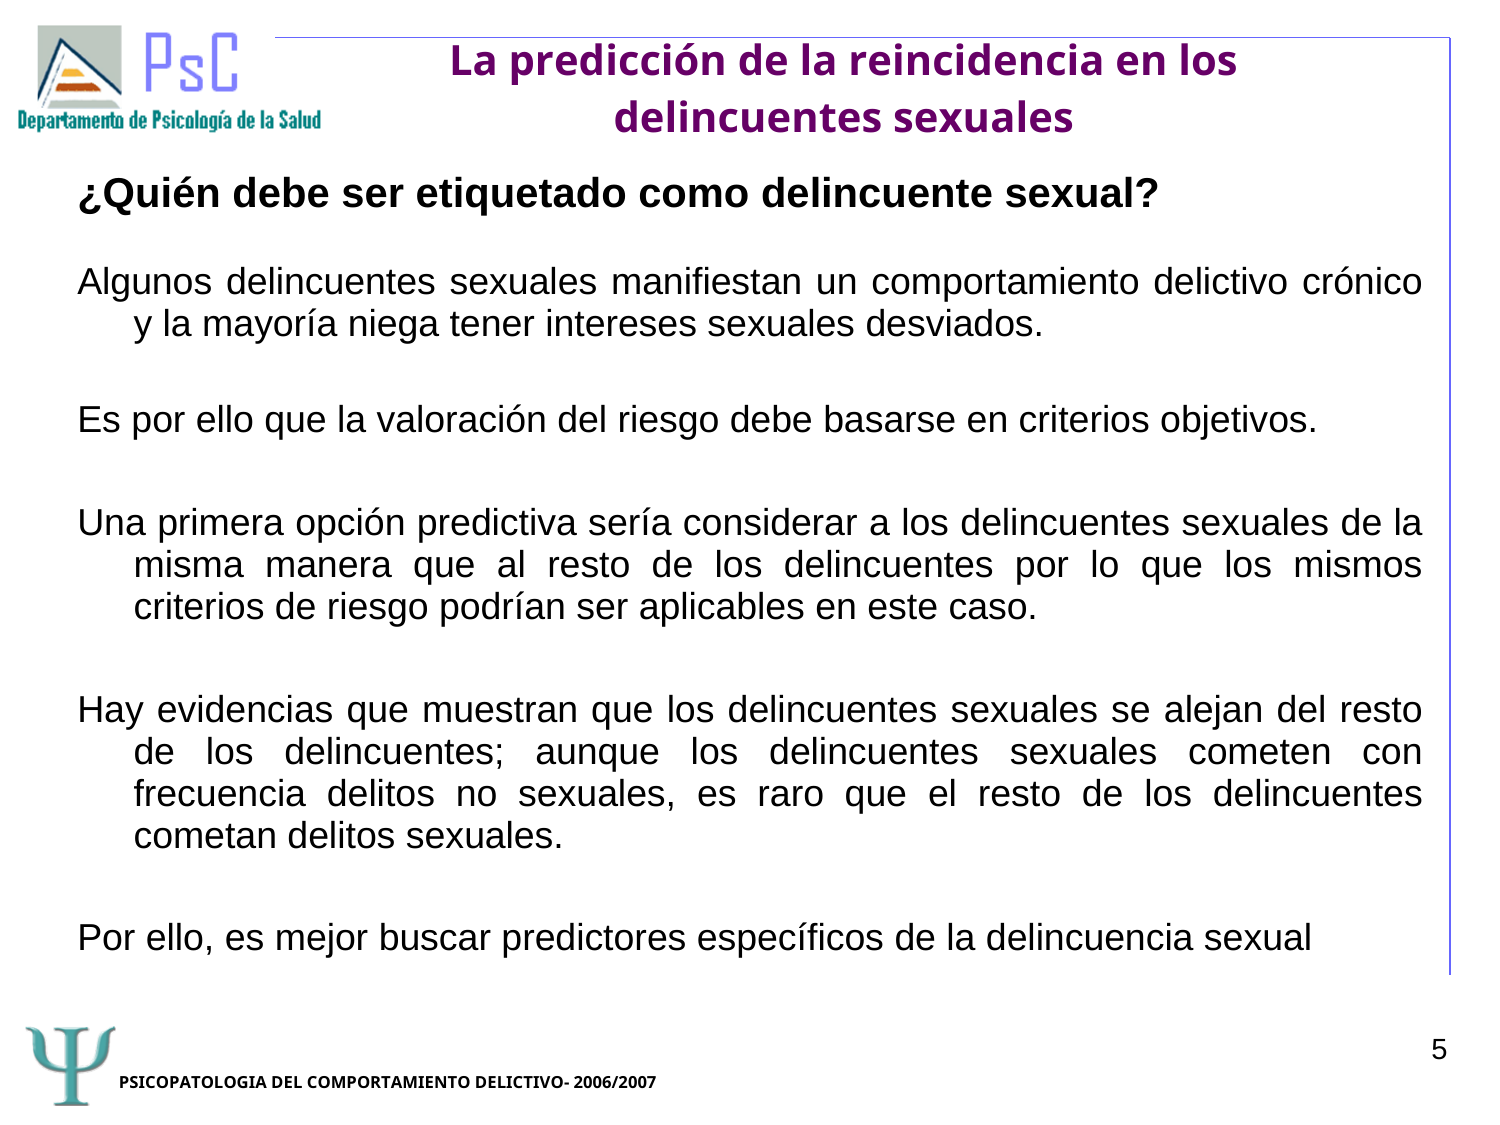

# La predicción de la reincidencia en los delincuentes sexuales
¿Quién debe ser etiquetado como delincuente sexual?
Algunos delincuentes sexuales manifiestan un comportamiento delictivo crónico y la mayoría niega tener intereses sexuales desviados.
Es por ello que la valoración del riesgo debe basarse en criterios objetivos.
Una primera opción predictiva sería considerar a los delincuentes sexuales de la misma manera que al resto de los delincuentes por lo que los mismos criterios de riesgo podrían ser aplicables en este caso.
Hay evidencias que muestran que los delincuentes sexuales se alejan del resto de los delincuentes; aunque los delincuentes sexuales cometen con frecuencia delitos no sexuales, es raro que el resto de los delincuentes cometan delitos sexuales.
Por ello, es mejor buscar predictores específicos de la delincuencia sexual
5